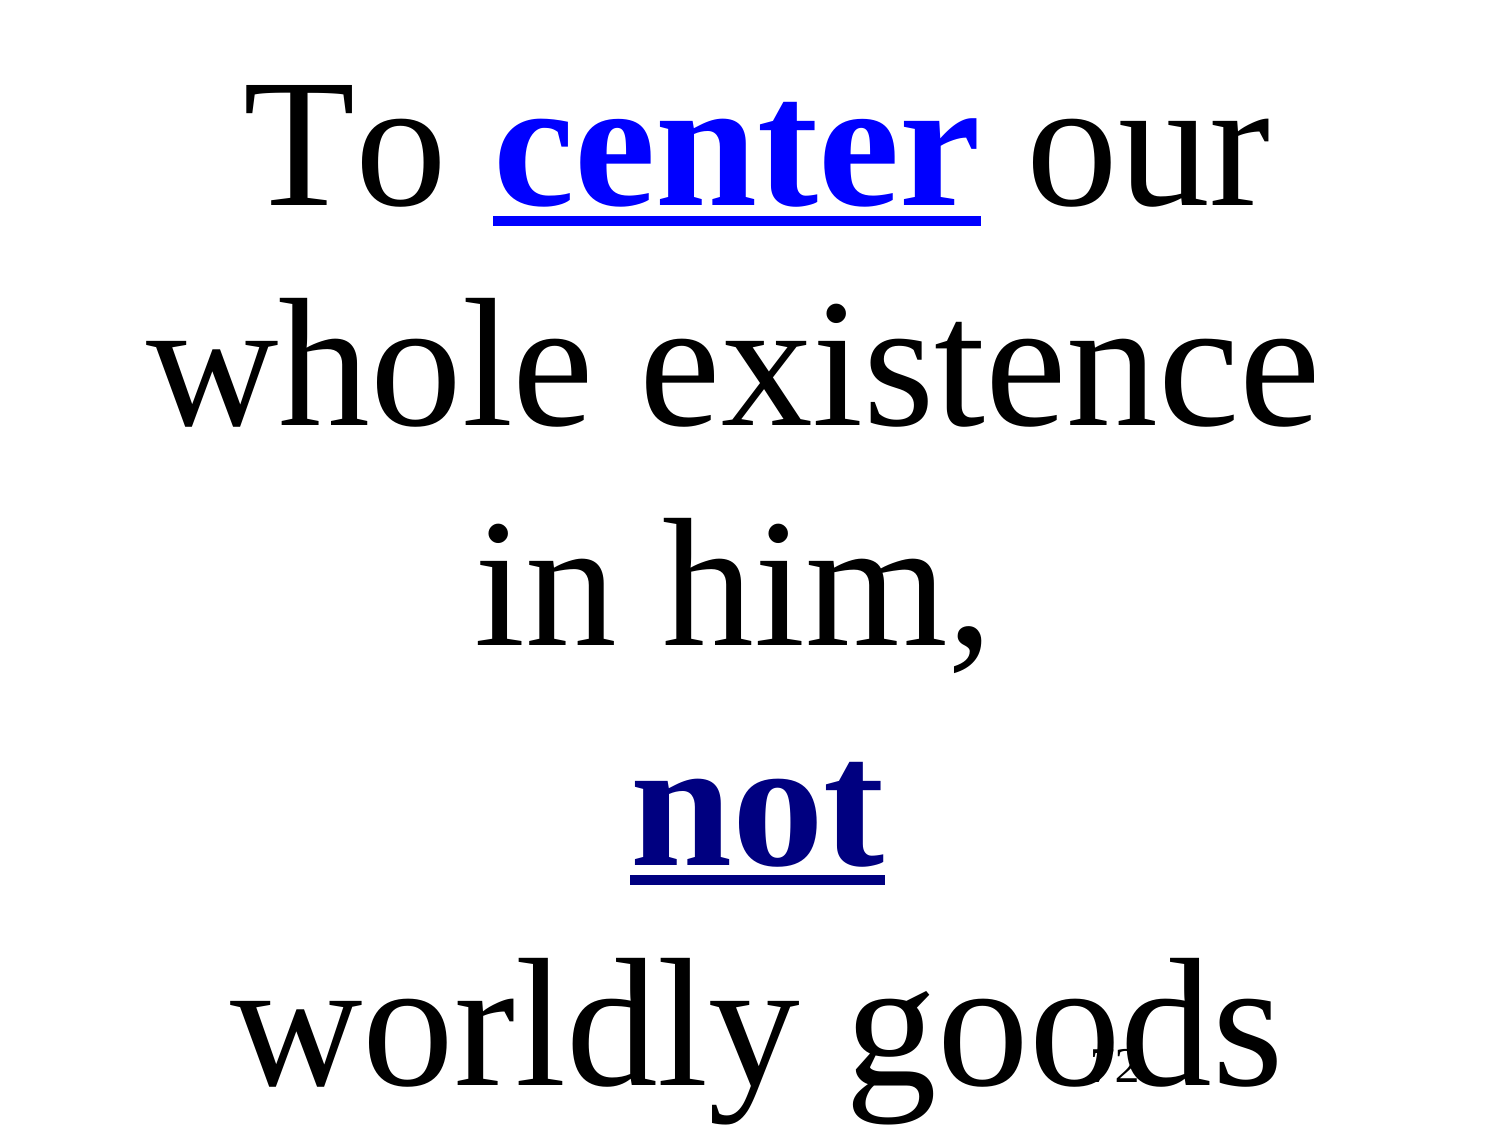

To center our whole existence
in him,
not
worldly goods
72